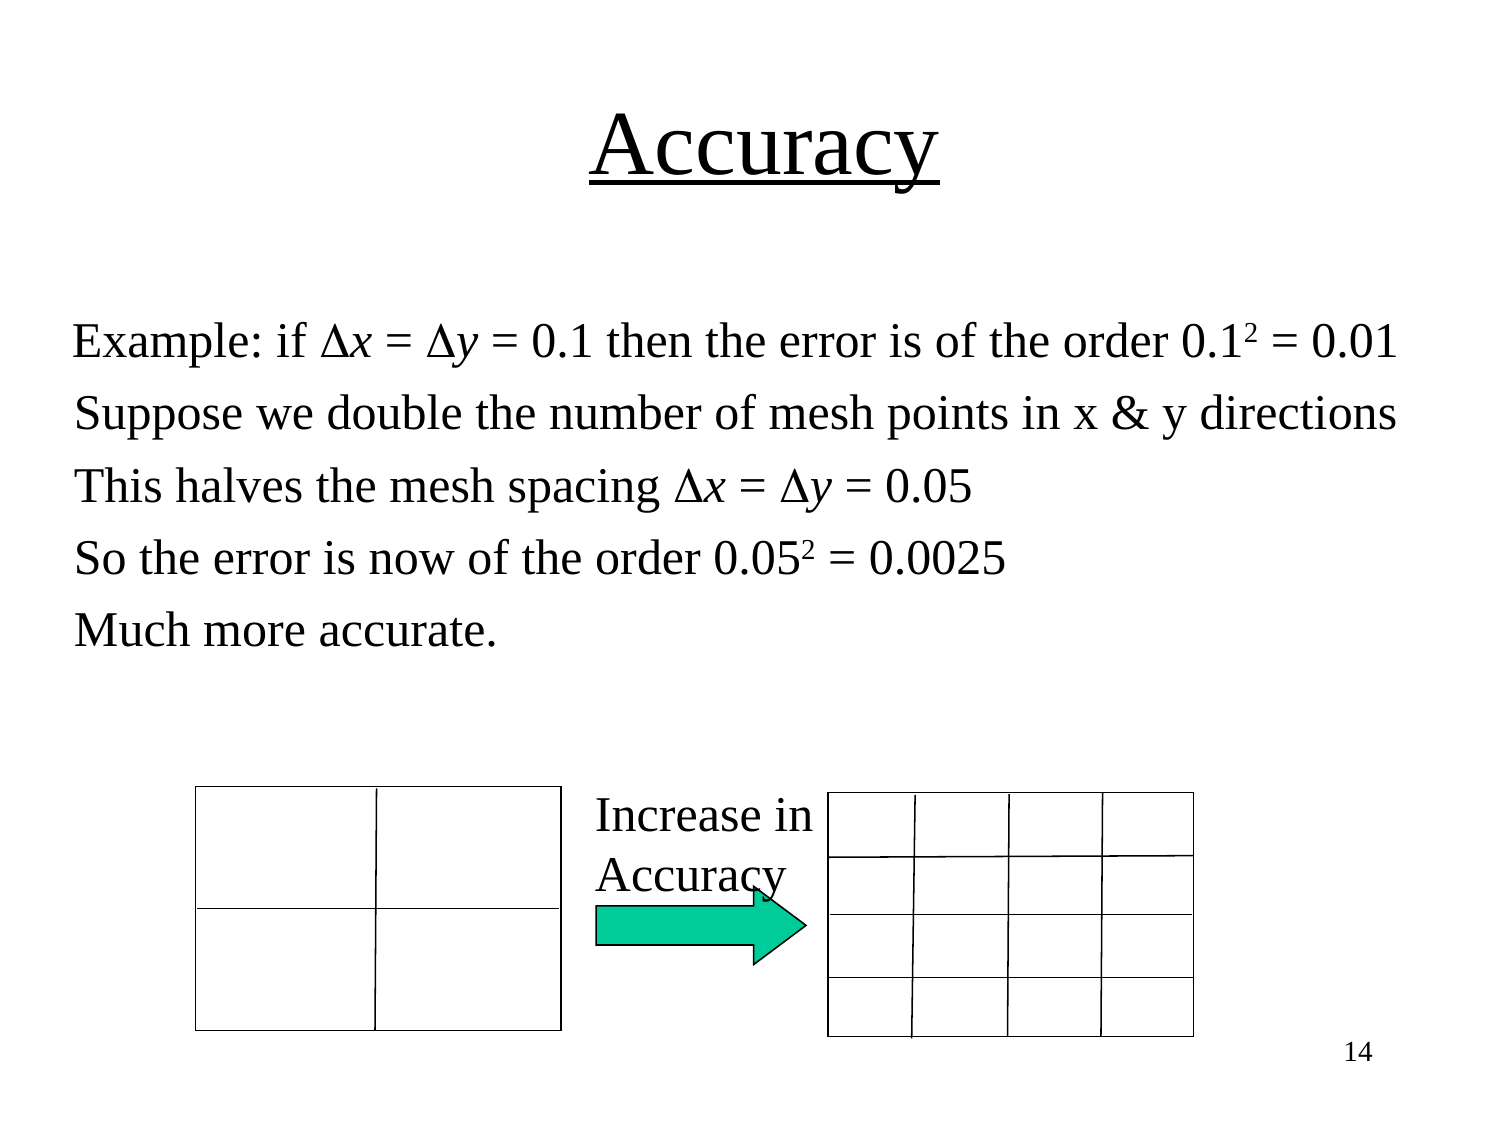

# Accuracy
 Example: if x = y = 0.1 then the error is of the order 0.12 = 0.01
 Suppose we double the number of mesh points in x & y directions
 This halves the mesh spacing x = y = 0.05
 So the error is now of the order 0.052 = 0.0025
 Much more accurate.
Increase in Accuracy